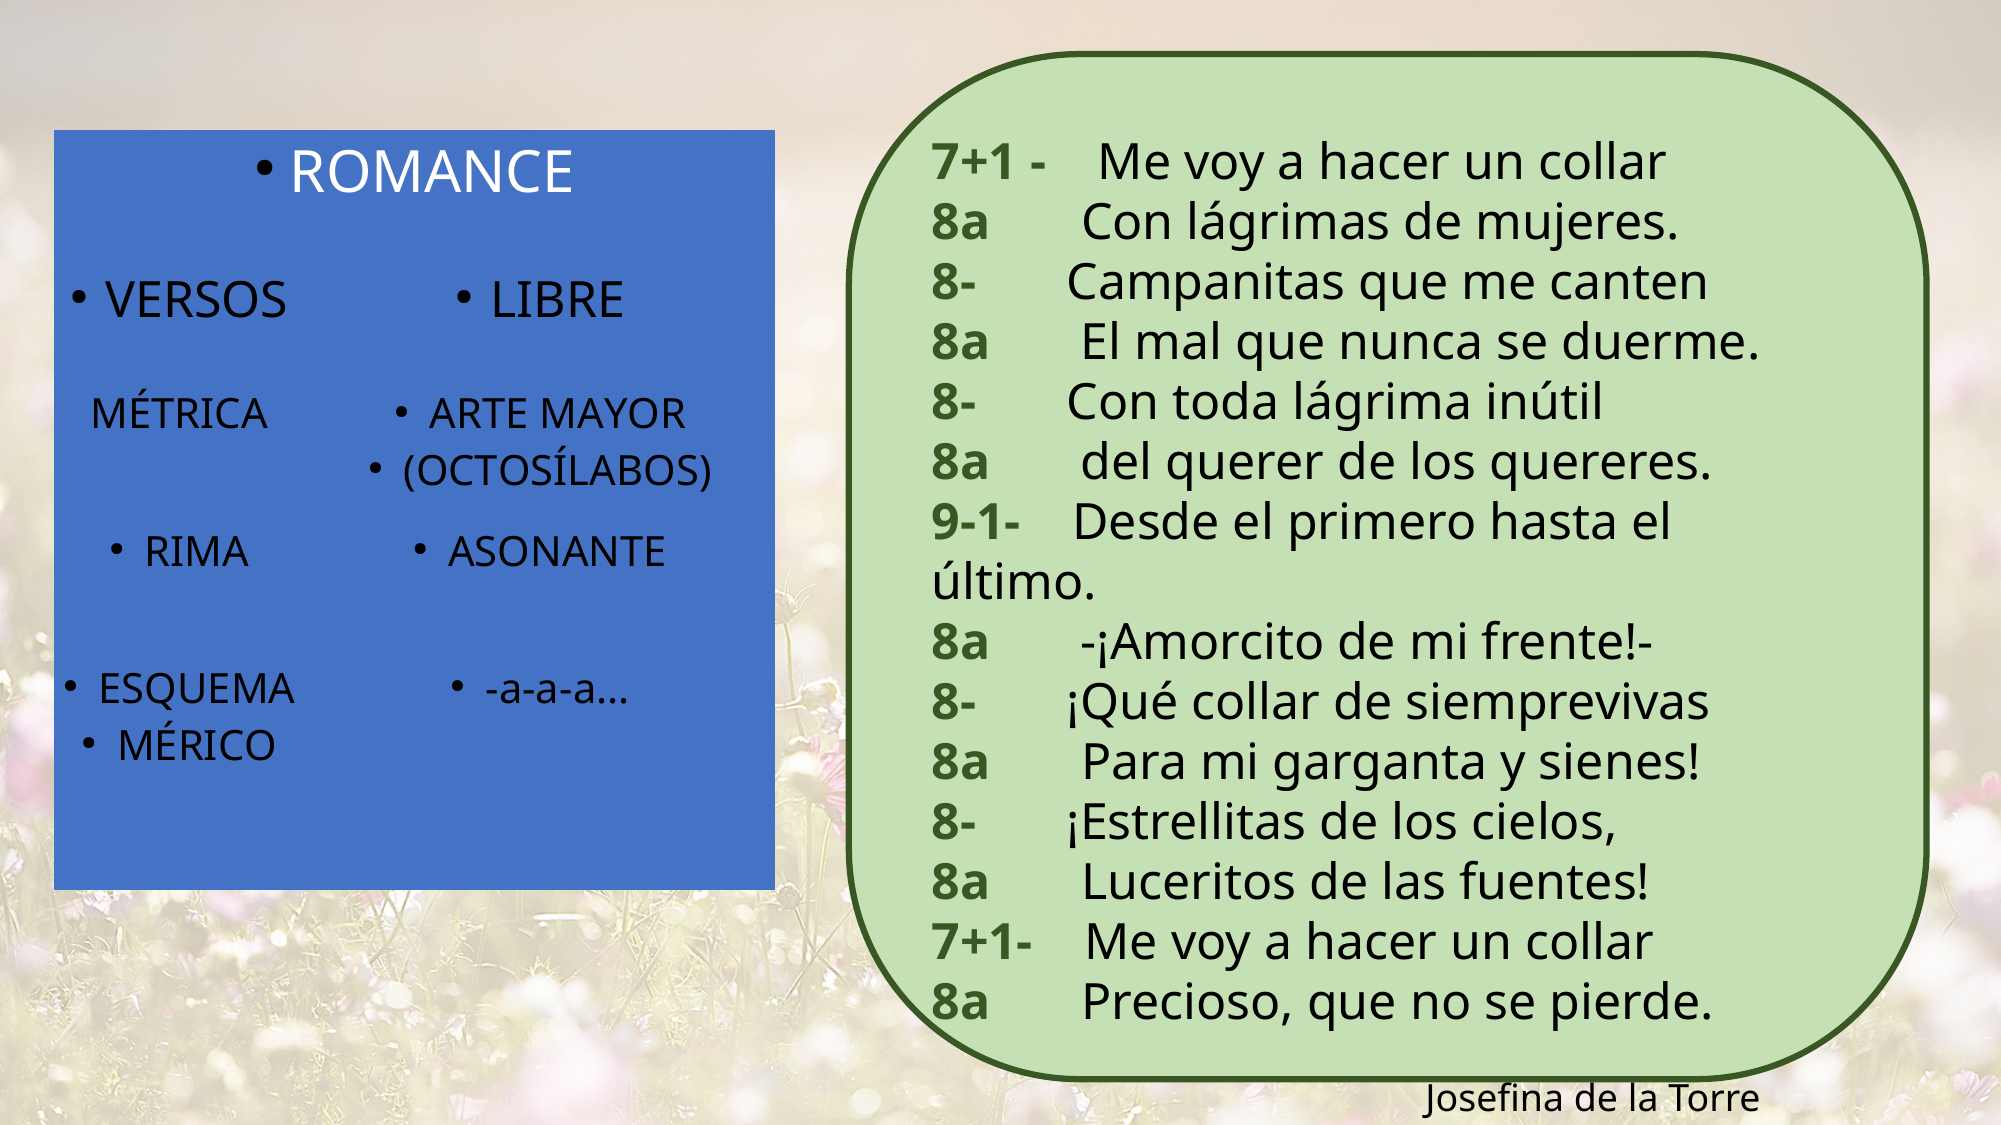

7+1 - Me voy a hacer un collar
8a Con lágrimas de mujeres.
8- Campanitas que me canten
8a El mal que nunca se duerme.
8- Con toda lágrima inútil
8a del querer de los quereres.
9-1- Desde el primero hasta el último.
8a -¡Amorcito de mi frente!-
8- ¡Qué collar de siemprevivas
8a Para mi garganta y sienes!
8- ¡Estrellitas de los cielos,
8a Luceritos de las fuentes!
7+1- Me voy a hacer un collar
8a Precioso, que no se pierde.
Josefina de la Torre
| ROMANCE | |
| --- | --- |
| VERSOS | LIBRE |
| MÉTRICA | ARTE MAYOR (OCTOSÍLABOS) |
| RIMA | ASONANTE |
| ESQUEMA MÉRICO | -a-a-a... |